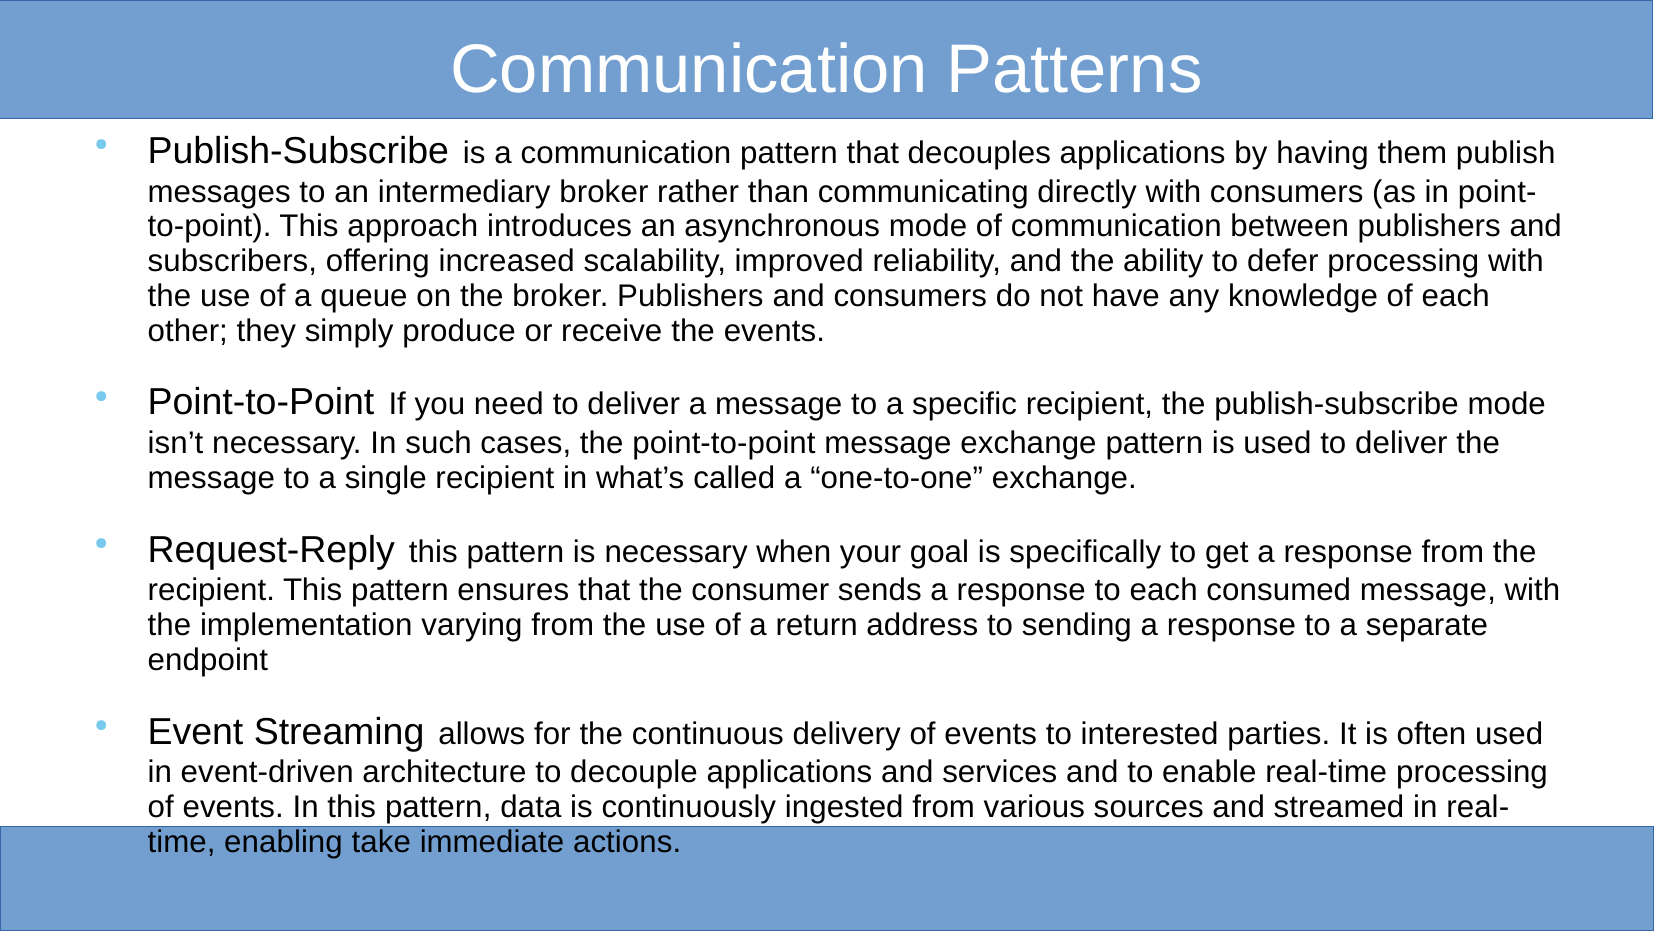

# Communication Patterns
Publish-Subscribe is a communication pattern that decouples applications by having them publish messages to an intermediary broker rather than communicating directly with consumers (as in point-to-point). This approach introduces an asynchronous mode of communication between publishers and subscribers, offering increased scalability, improved reliability, and the ability to defer processing with the use of a queue on the broker. Publishers and consumers do not have any knowledge of each other; they simply produce or receive the events.
Point-to-Point If you need to deliver a message to a specific recipient, the publish-subscribe mode isn’t necessary. In such cases, the point-to-point message exchange pattern is used to deliver the message to a single recipient in what’s called a “one-to-one” exchange.
Request-Reply this pattern is necessary when your goal is specifically to get a response from the recipient. This pattern ensures that the consumer sends a response to each consumed message, with the implementation varying from the use of a return address to sending a response to a separate endpoint
Event Streaming allows for the continuous delivery of events to interested parties. It is often used in event-driven architecture to decouple applications and services and to enable real-time processing of events. In this pattern, data is continuously ingested from various sources and streamed in real-time, enabling take immediate actions.